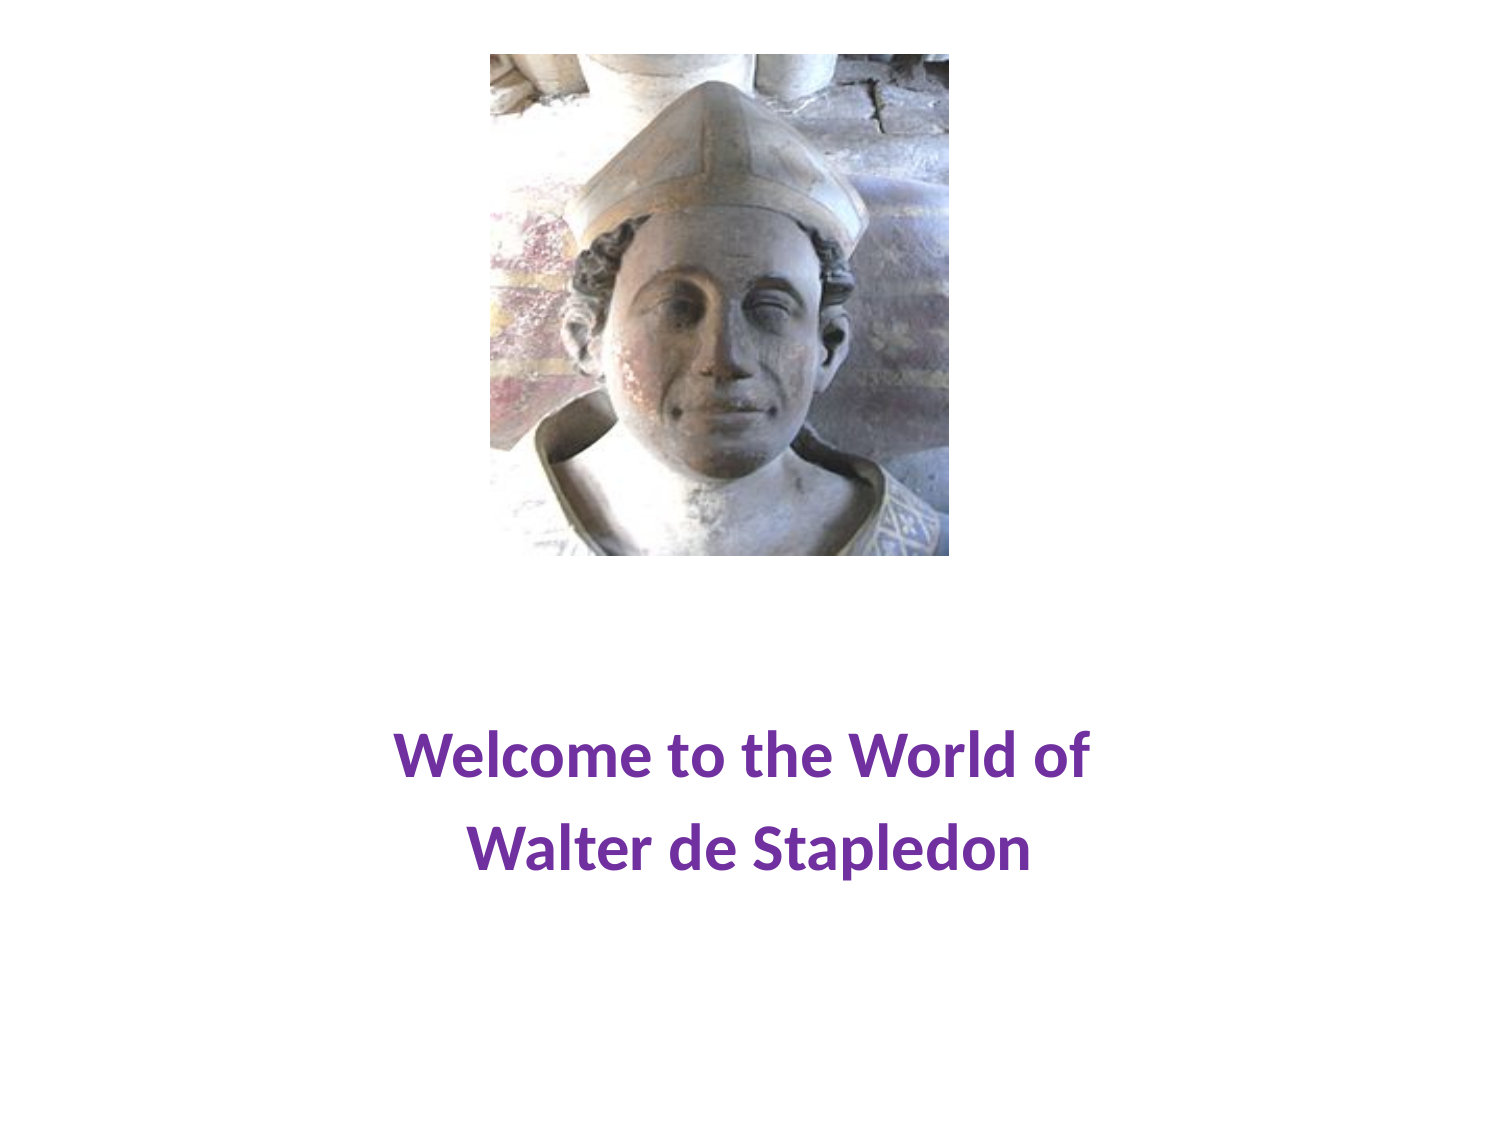

Welcome to the World of
Walter de Stapledon
#